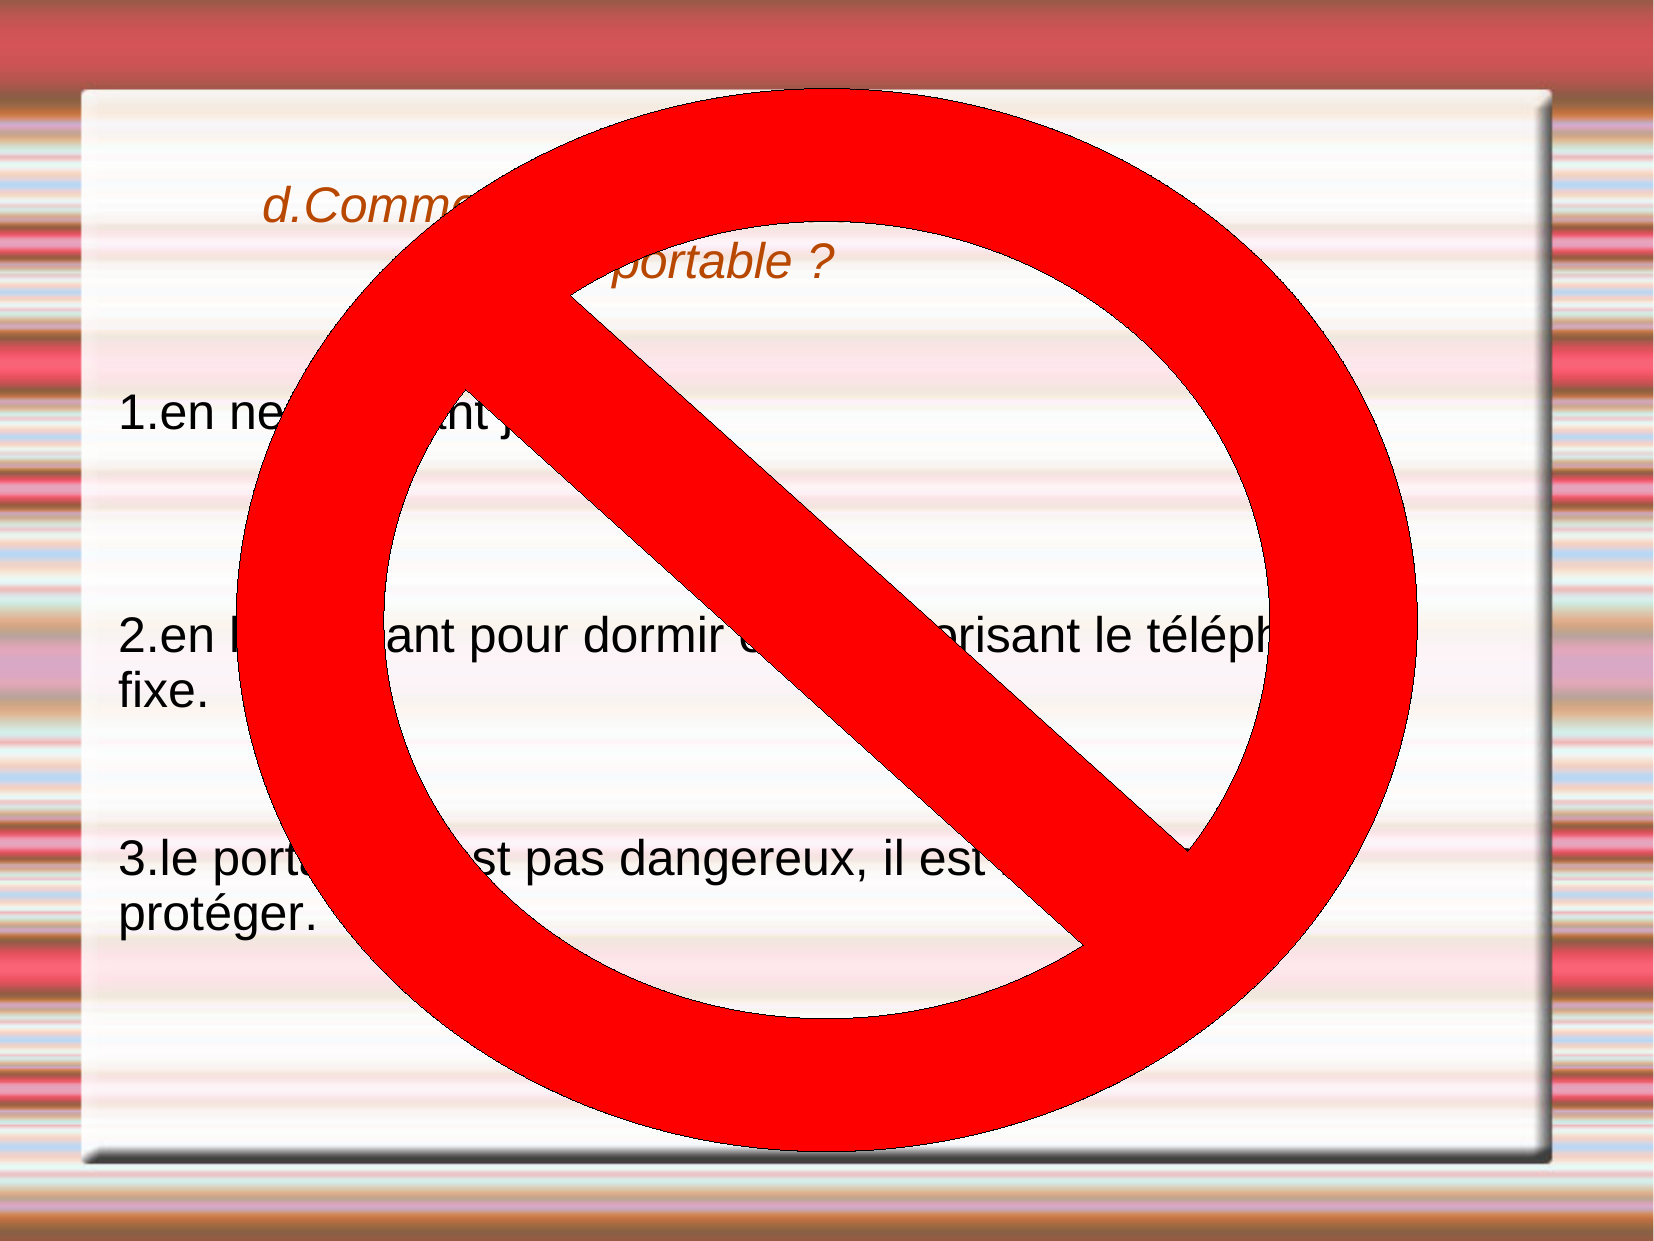

d.Comment se protéger de son téléphone portable ?
1.en ne l'utilisant jamais.
2.en l'éteignant pour dormir et en favorisant le téléphone fixe.
3.le portable n'est pas dangereux, il est inutile de s'en protéger.